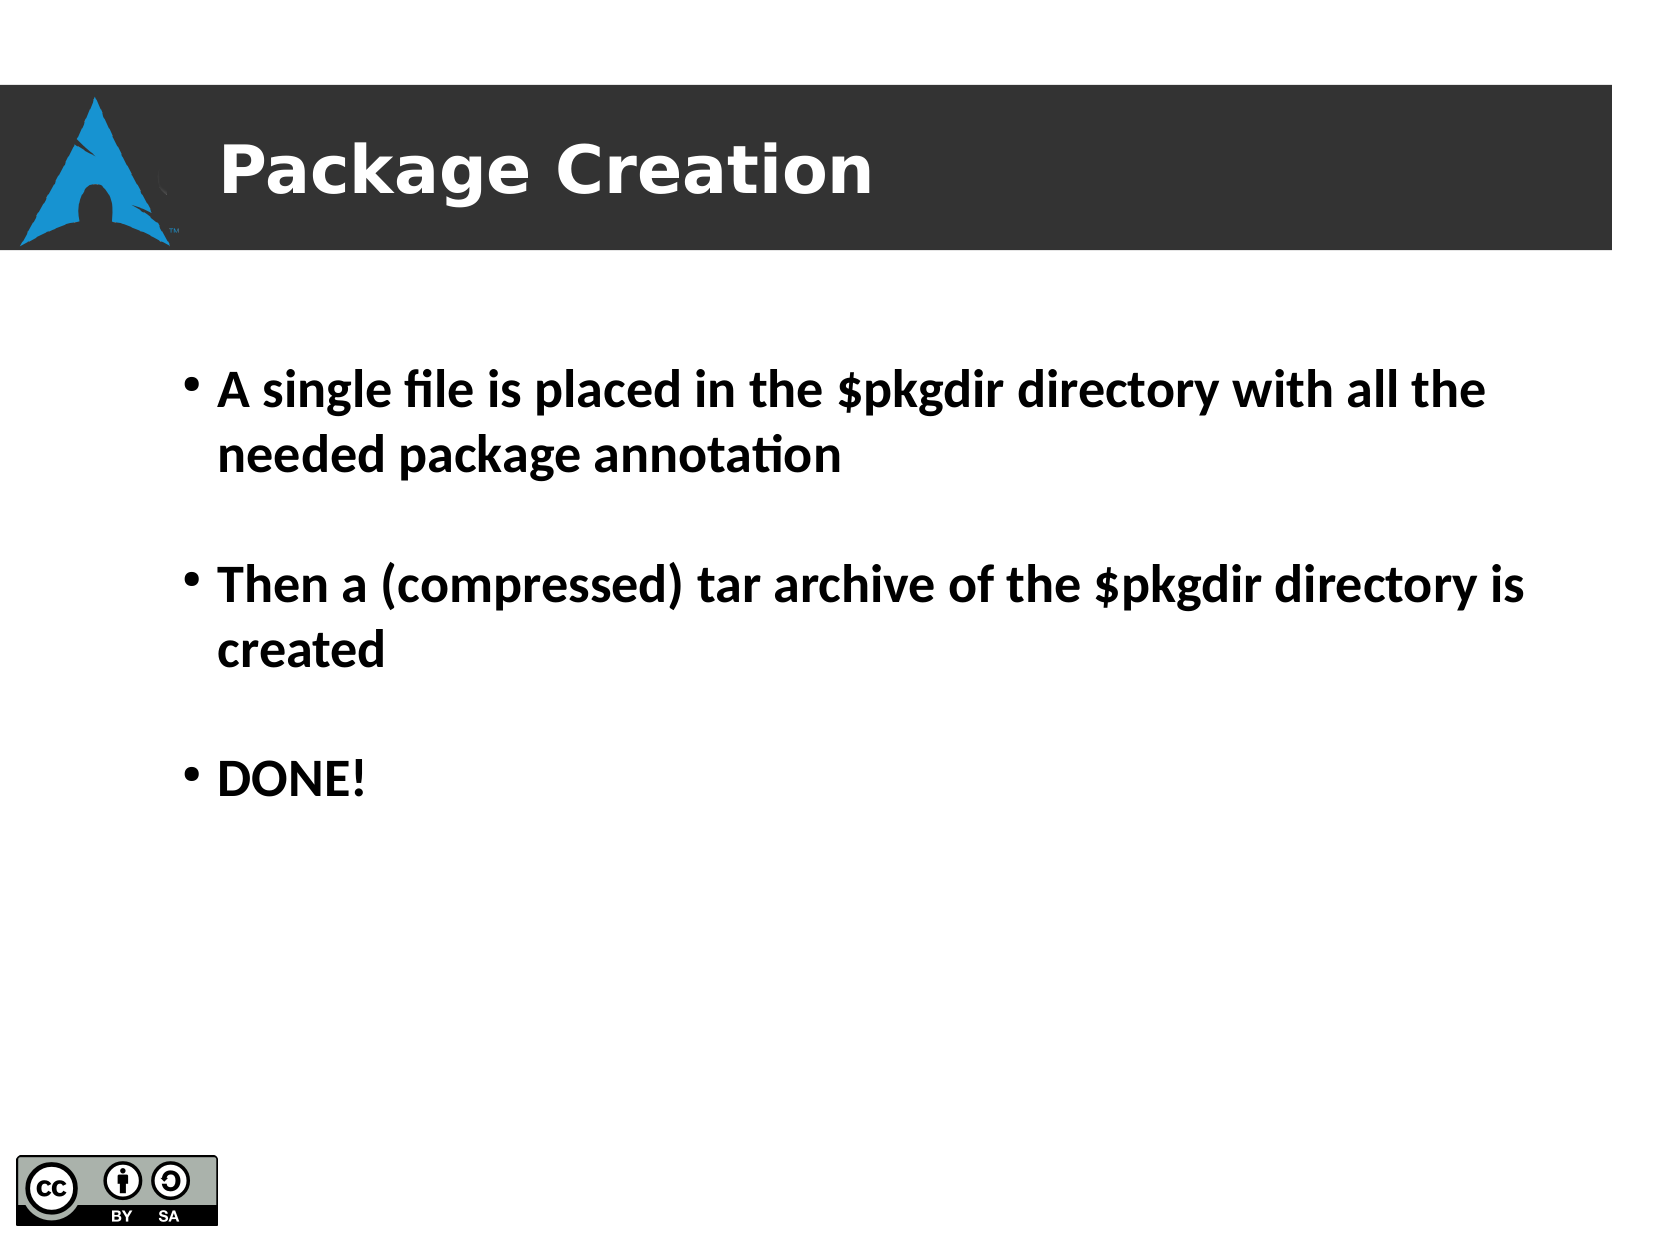

Package Creation
#
A single file is placed in the $pkgdir directory with all the needed package annotation
Then a (compressed) tar archive of the $pkgdir directory is created
DONE!